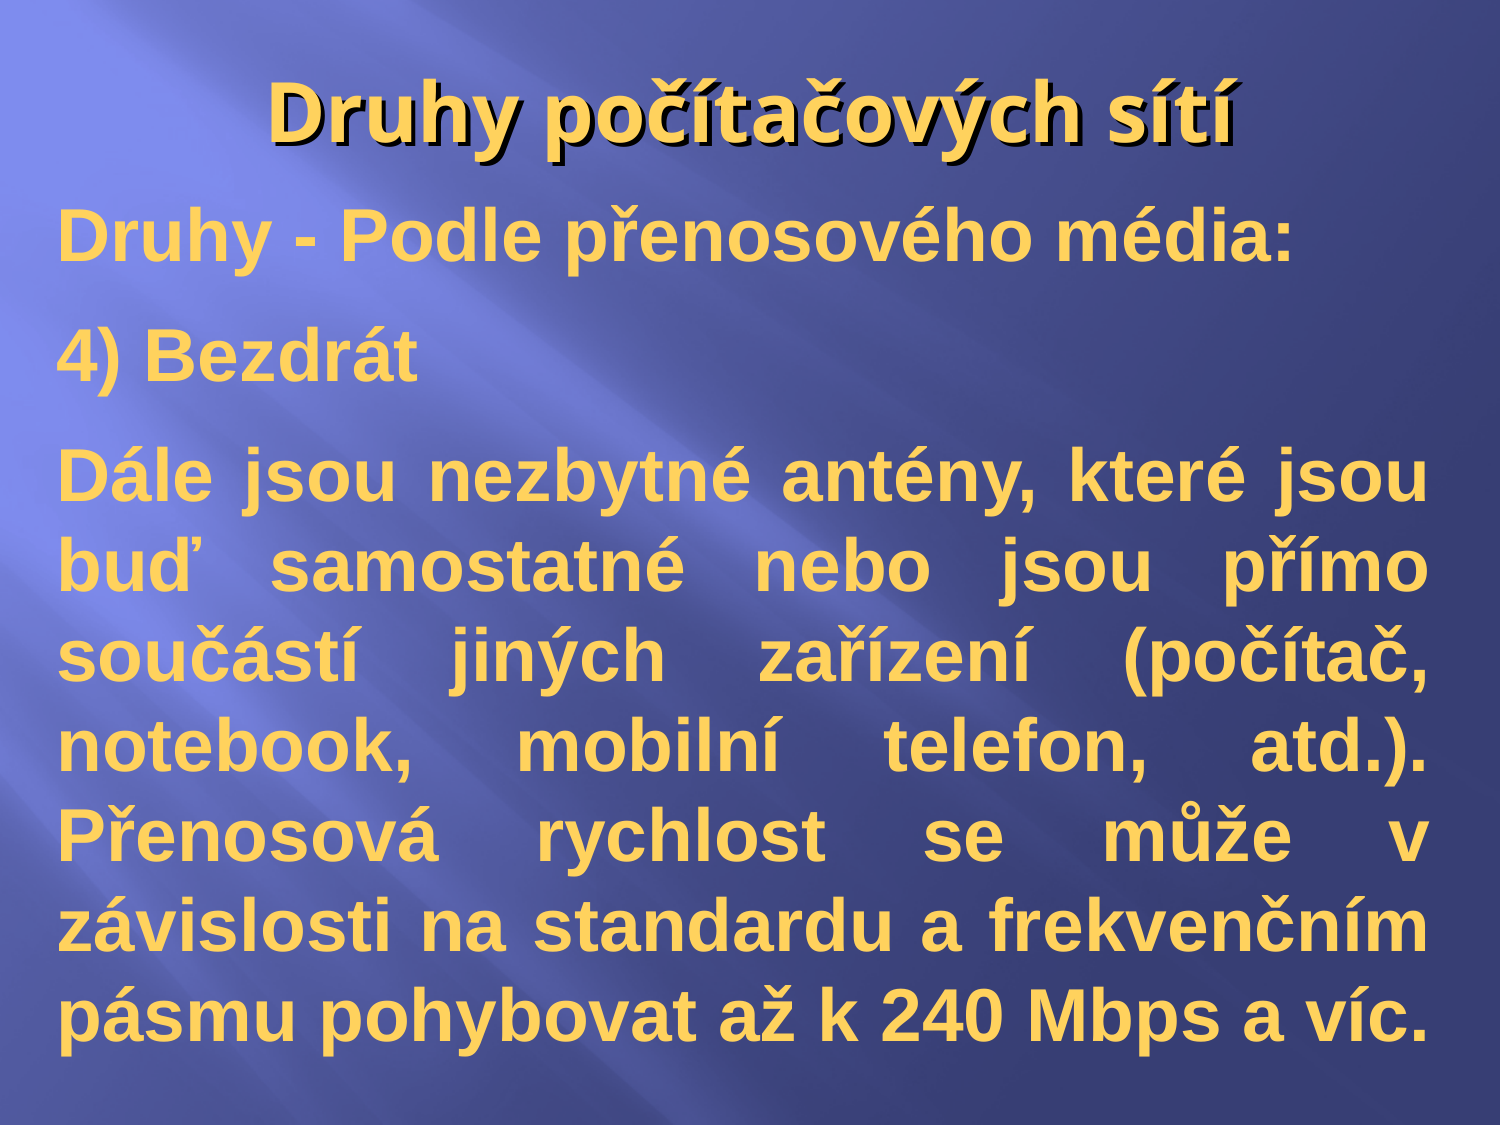

# Druhy počítačových sítí
Druhy - Podle přenosového média:
4) Bezdrát
Dále jsou nezbytné antény, které jsou buď samostatné nebo jsou přímo součástí jiných zařízení (počítač, notebook, mobilní telefon, atd.). Přenosová rychlost se může v závislosti na standardu a frekvenčním pásmu pohybovat až k 240 Mbps a víc.